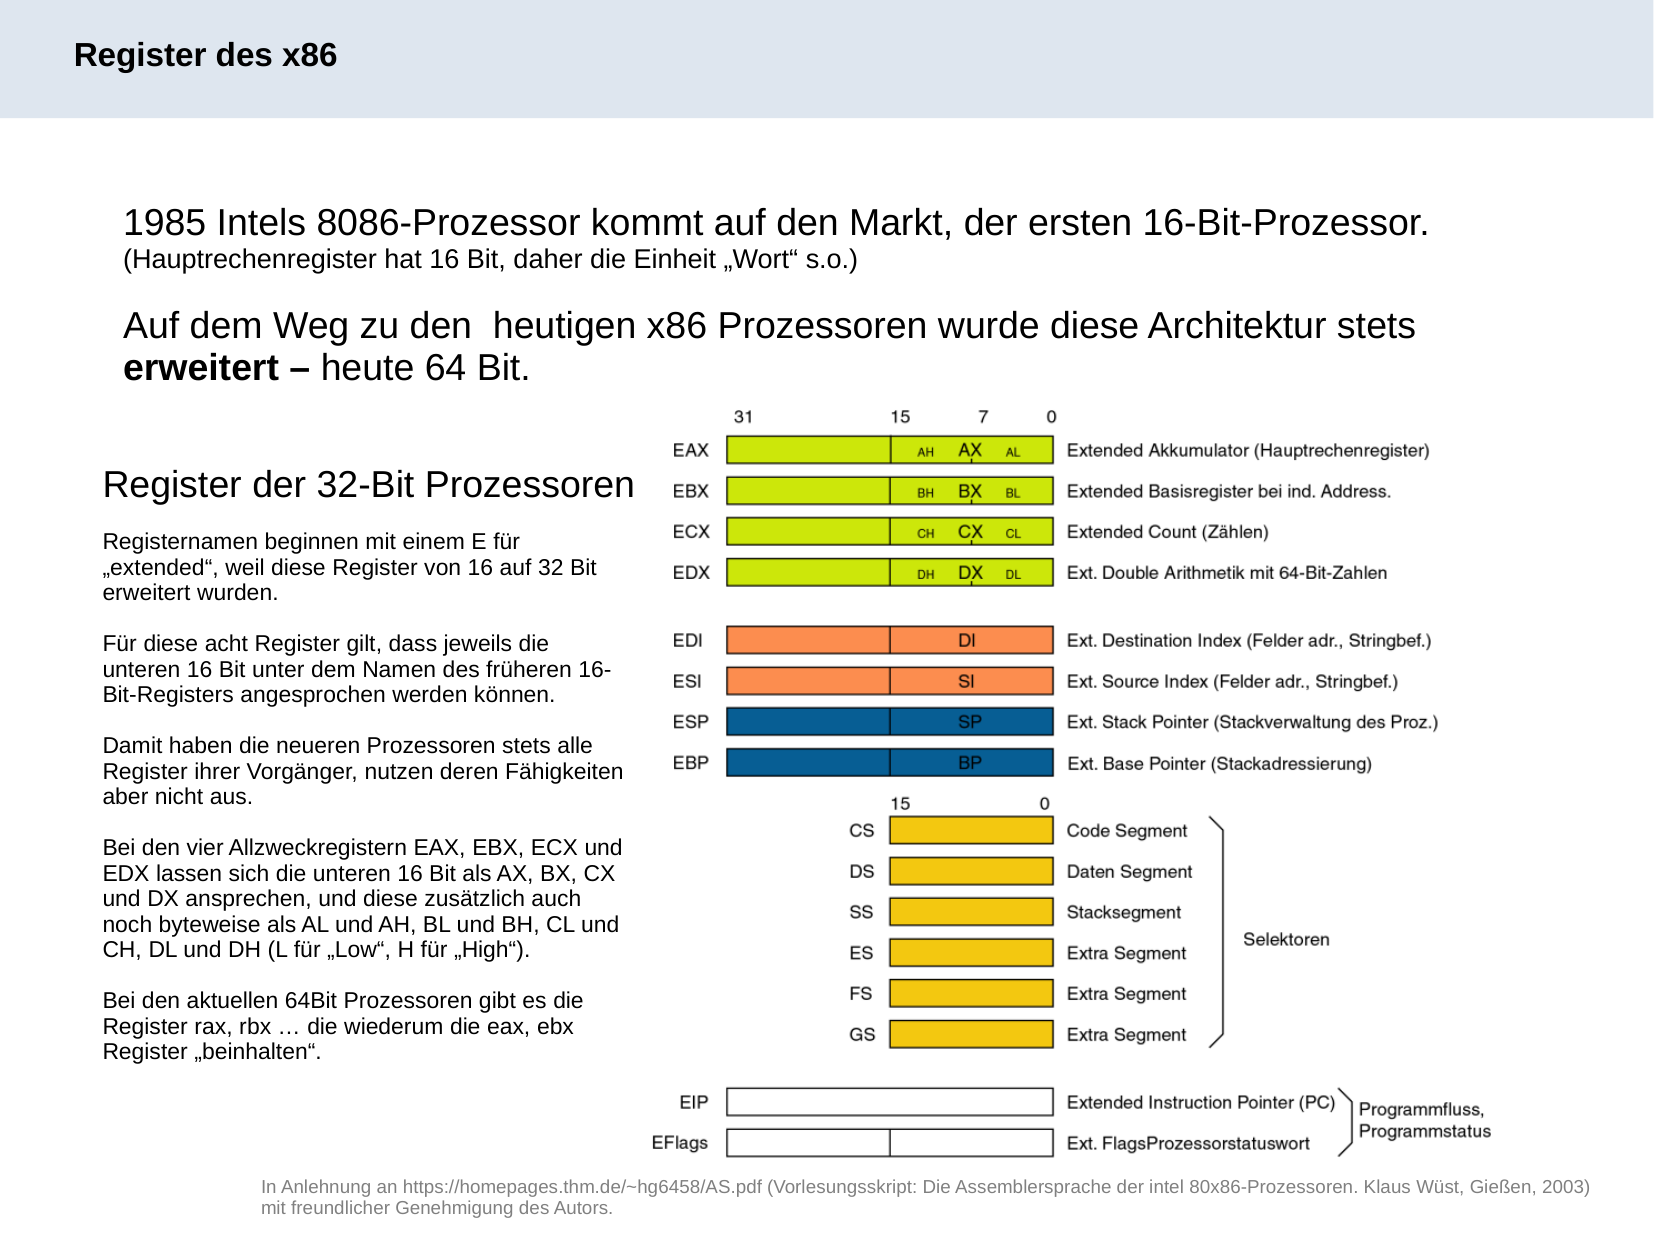

Register des x86
1985 Intels 8086-Prozessor kommt auf den Markt, der ersten 16-Bit-Prozessor. (Hauptrechenregister hat 16 Bit, daher die Einheit „Wort“ s.o.)
Auf dem Weg zu den heutigen x86 Prozessoren wurde diese Architektur stets erweitert – heute 64 Bit.
Register der 32-Bit Prozessoren
Registernamen beginnen mit einem E für
„extended“, weil diese Register von 16 auf 32 Bit erweitert wurden.
Für diese acht Register gilt, dass jeweils die unteren 16 Bit unter dem Namen des früheren 16-Bit-Registers angesprochen werden können.
Damit haben die neueren Prozessoren stets alle Register ihrer Vorgänger, nutzen deren Fähigkeiten aber nicht aus.
Bei den vier Allzweckregistern EAX, EBX, ECX und EDX lassen sich die unteren 16 Bit als AX, BX, CX und DX ansprechen, und diese zusätzlich auch noch byteweise als AL und AH, BL und BH, CL und CH, DL und DH (L für „Low“, H für „High“).
Bei den aktuellen 64Bit Prozessoren gibt es die Register rax, rbx … die wiederum die eax, ebx Register „beinhalten“.
In Anlehnung an https://homepages.thm.de/~hg6458/AS.pdf (Vorlesungsskript: Die Assemblersprache der intel 80x86-Prozessoren. Klaus Wüst, Gießen, 2003)
mit freundlicher Genehmigung des Autors.